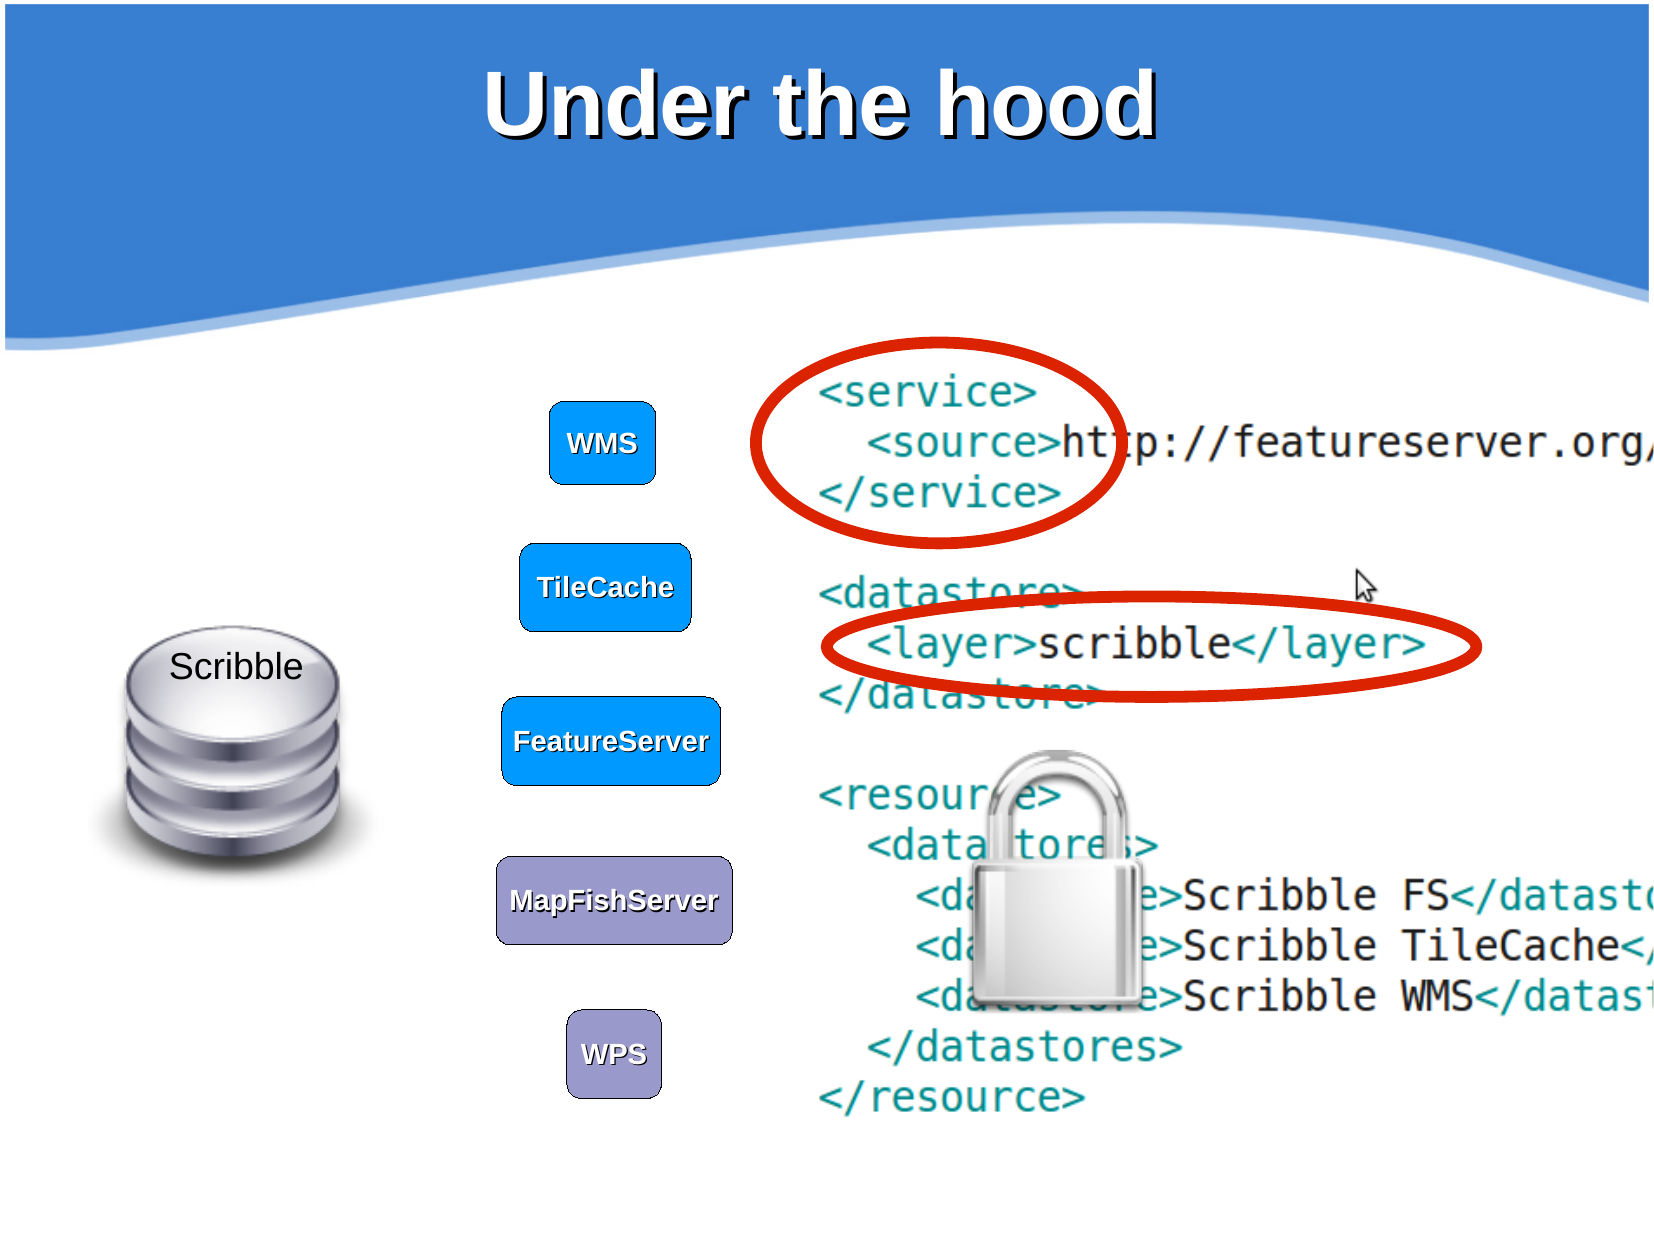

# Under the hood
WMS
TileCache
Scribble
FeatureServer
MapFishServer
WPS